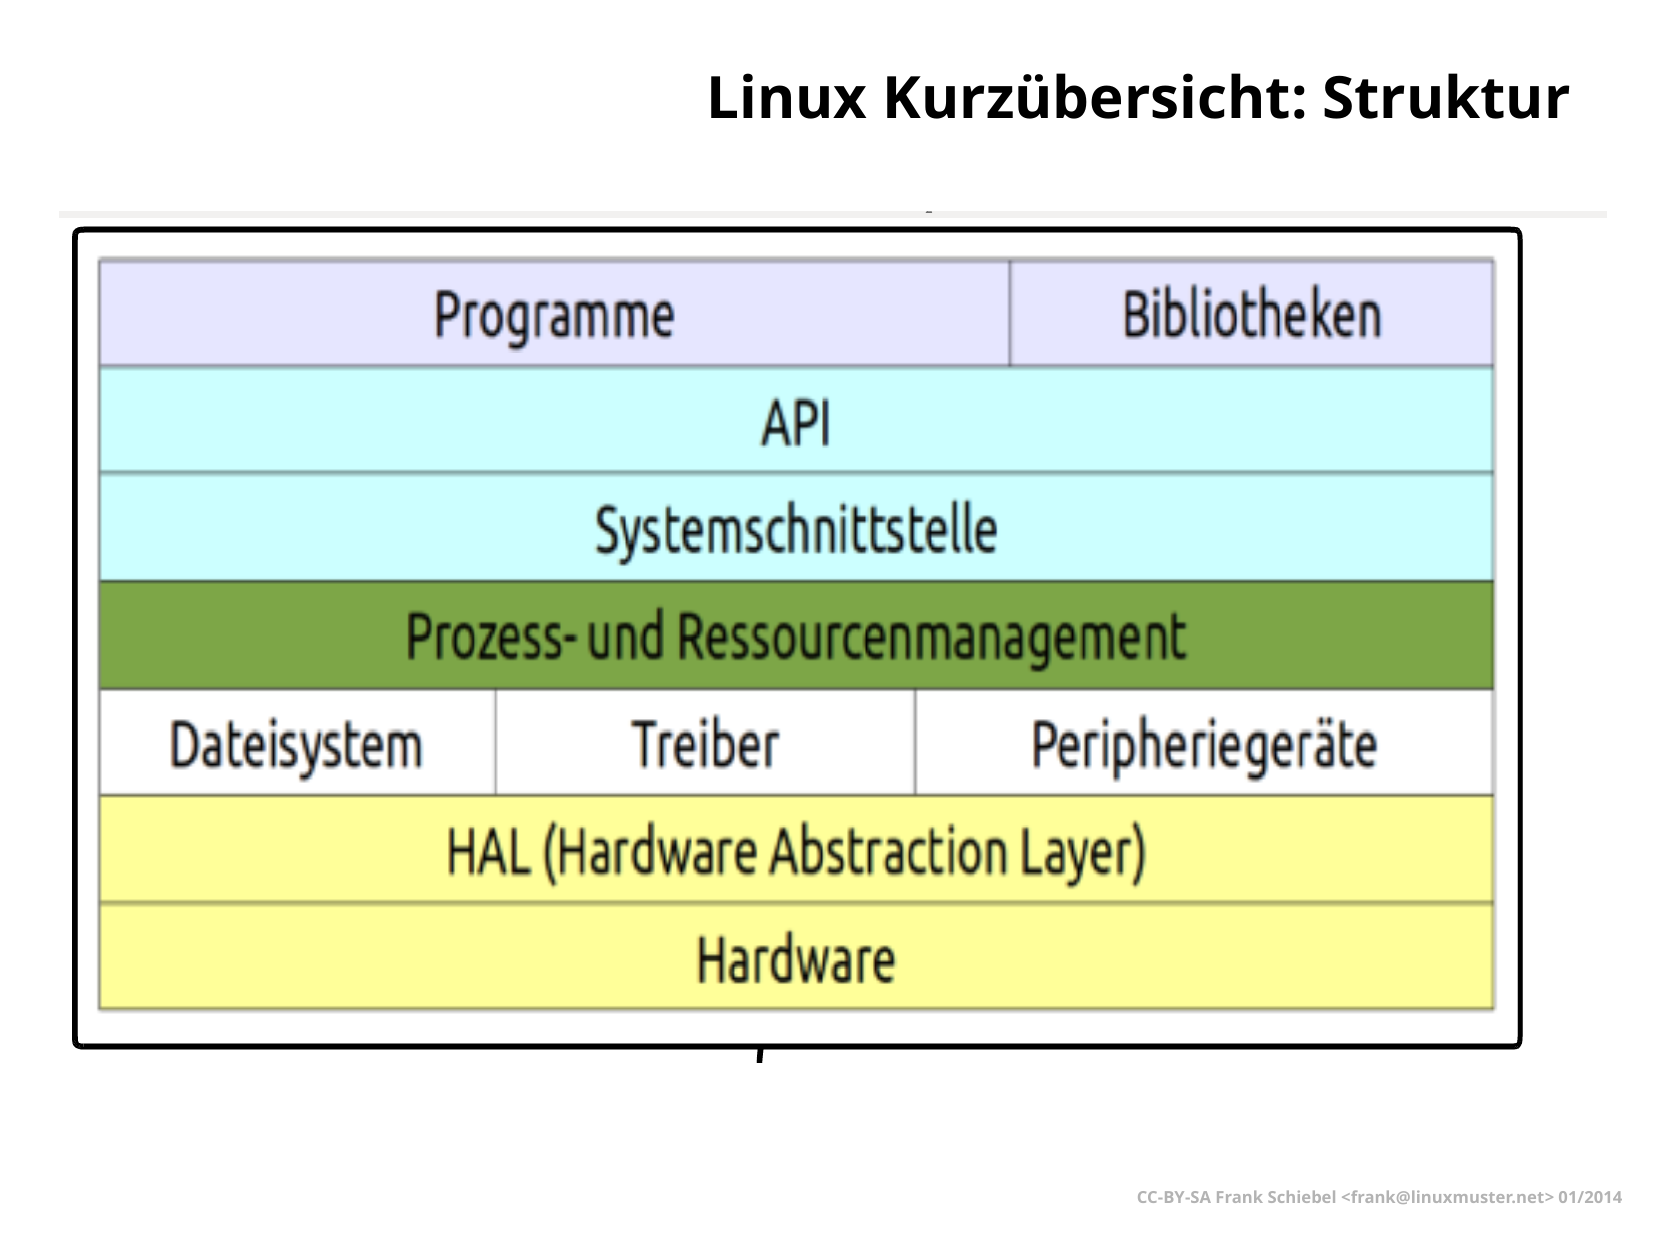

# Linux Kurzübersicht: Struktur
CC-BY-SA Frank Schiebel <frank@linuxmuster.net> 01/2014